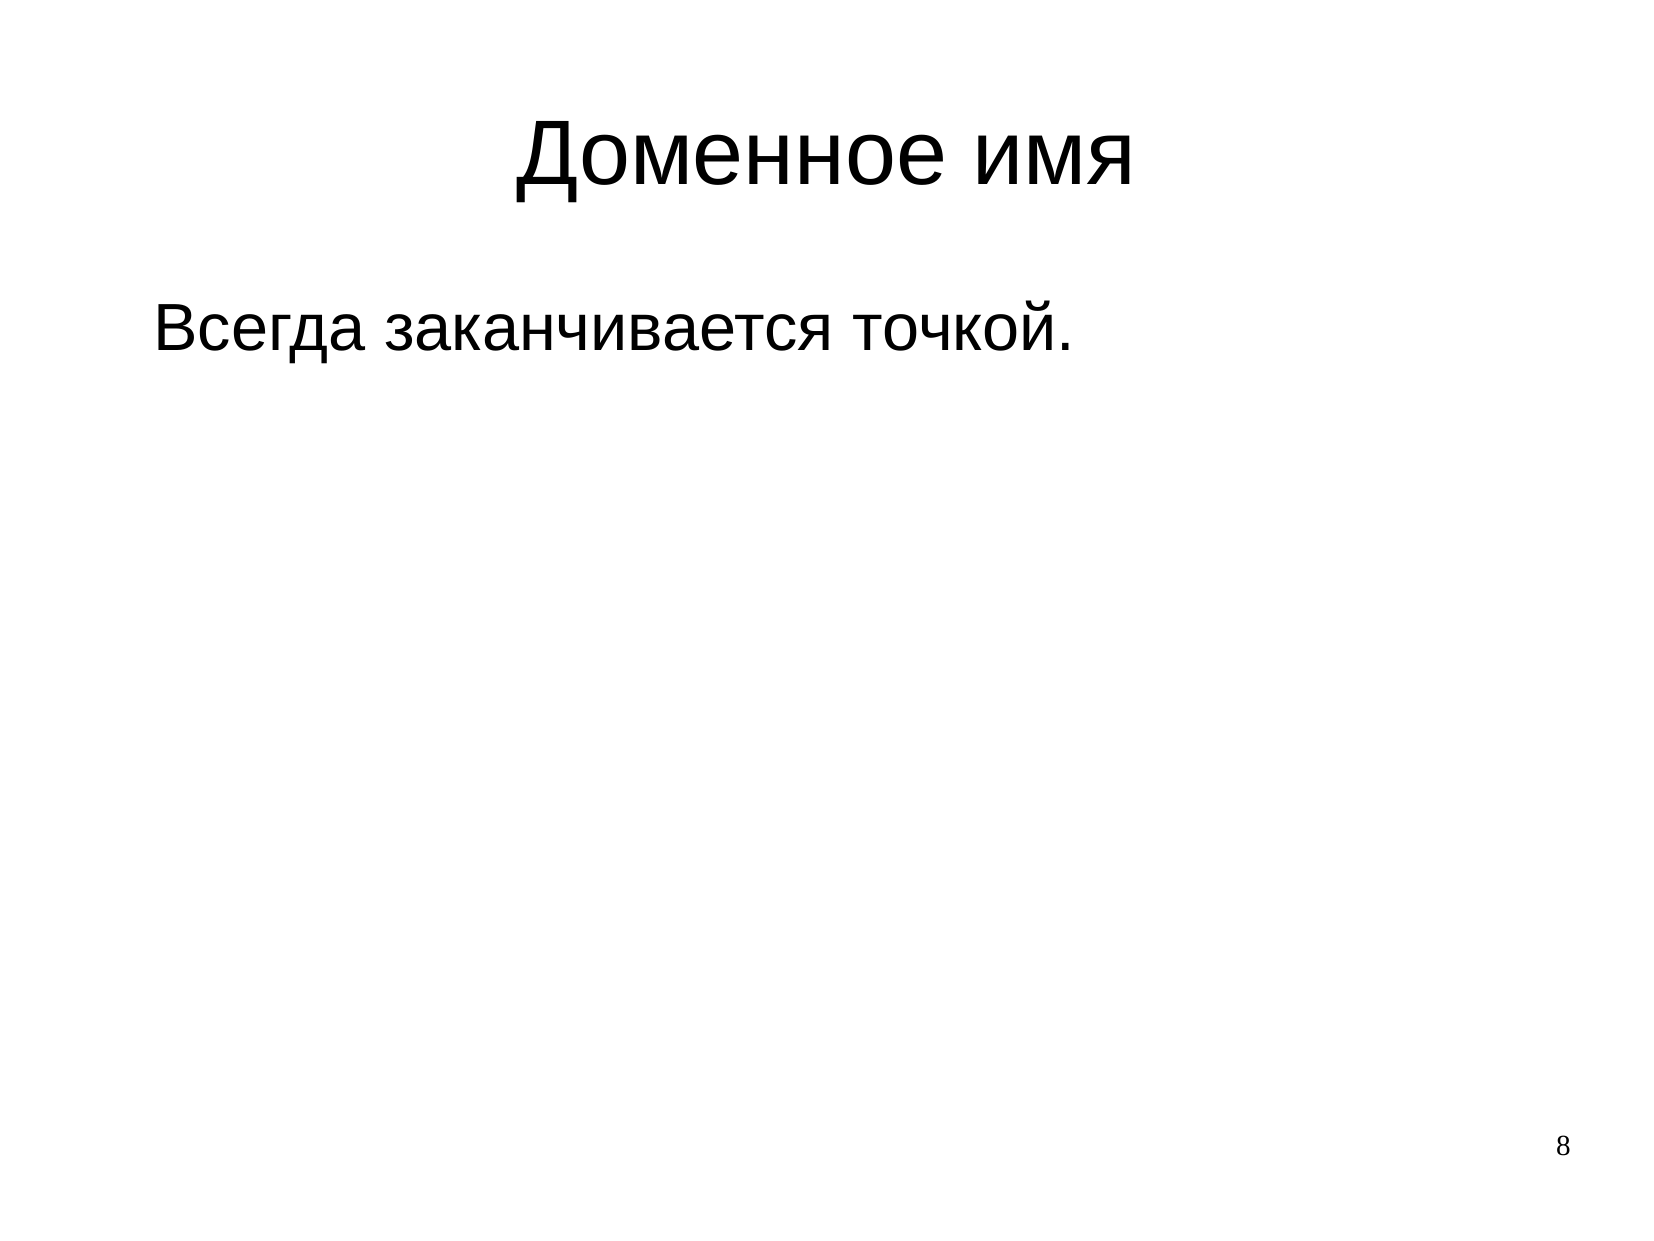

# Доменное имя
Всегда заканчивается точкой.
8